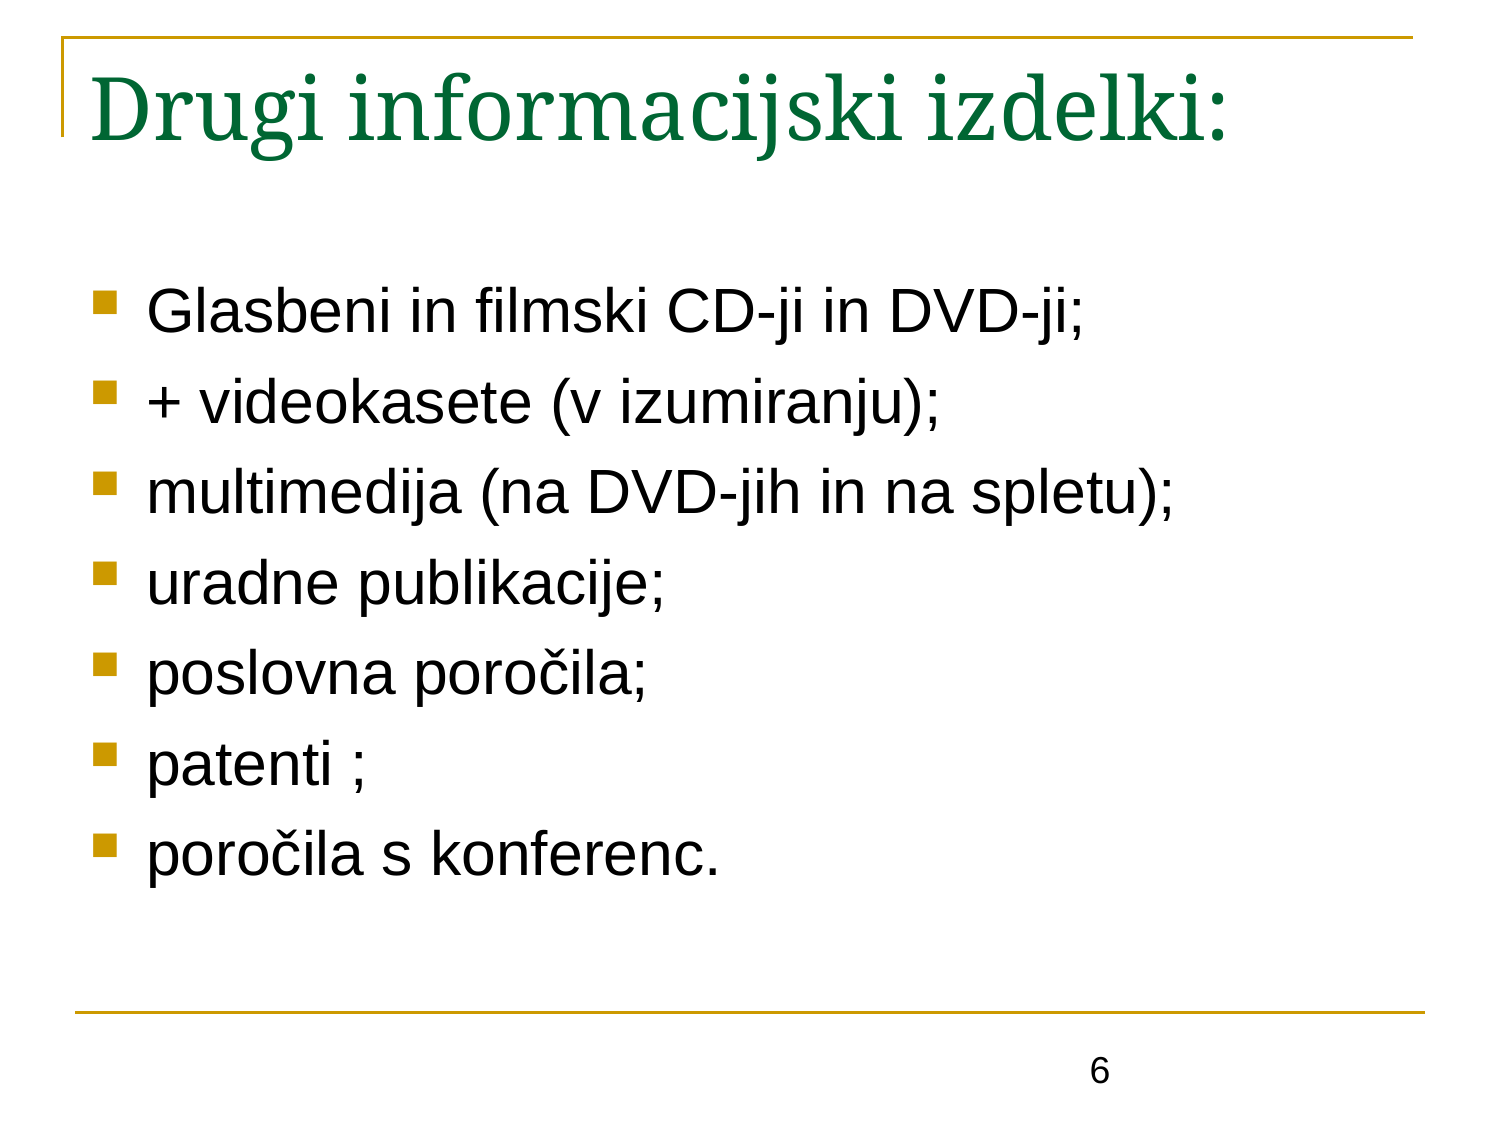

# Drugi informacijski izdelki:
Glasbeni in filmski CD-ji in DVD-ji;
+ videokasete (v izumiranju);
multimedija (na DVD-jih in na spletu);
uradne publikacije;
poslovna poročila;
patenti ;
poročila s konferenc.
6